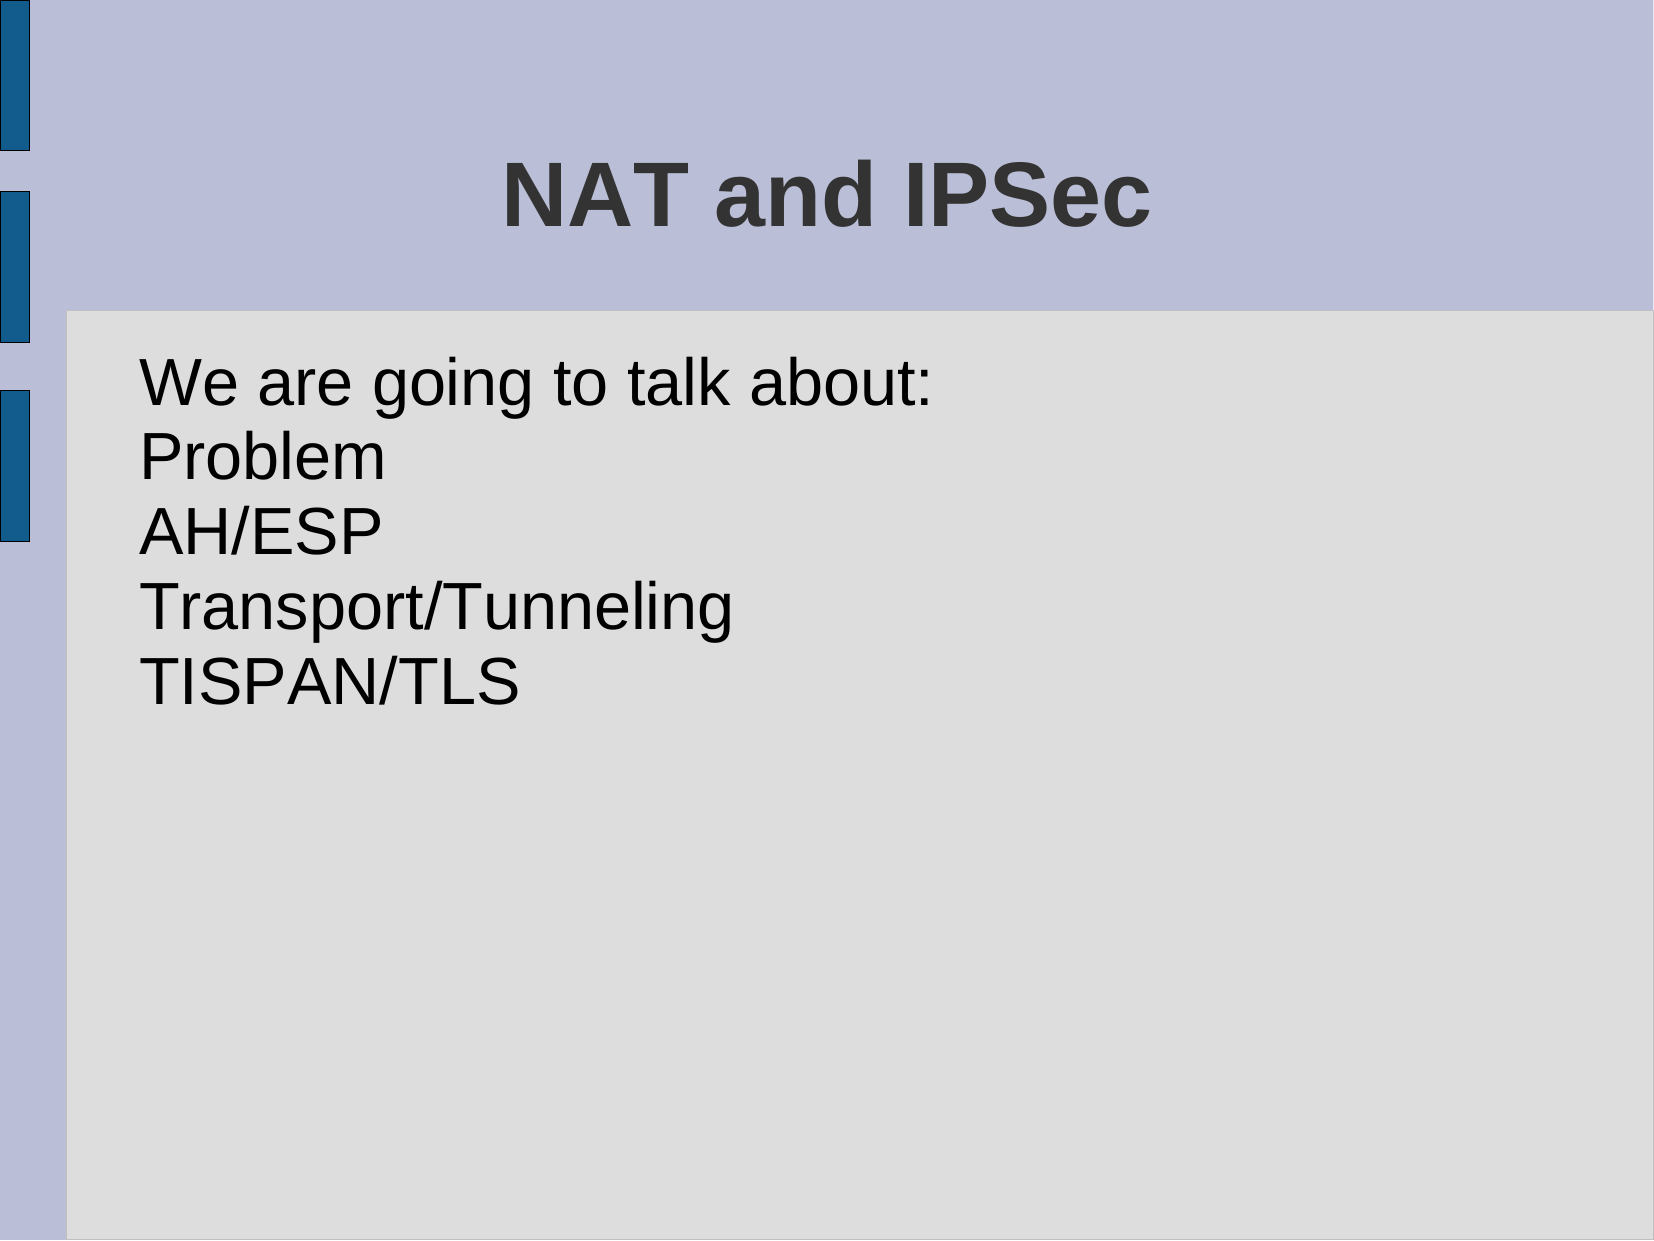

# NAT and IPSec
We are going to talk about:
Problem
AH/ESP
Transport/Tunneling
TISPAN/TLS